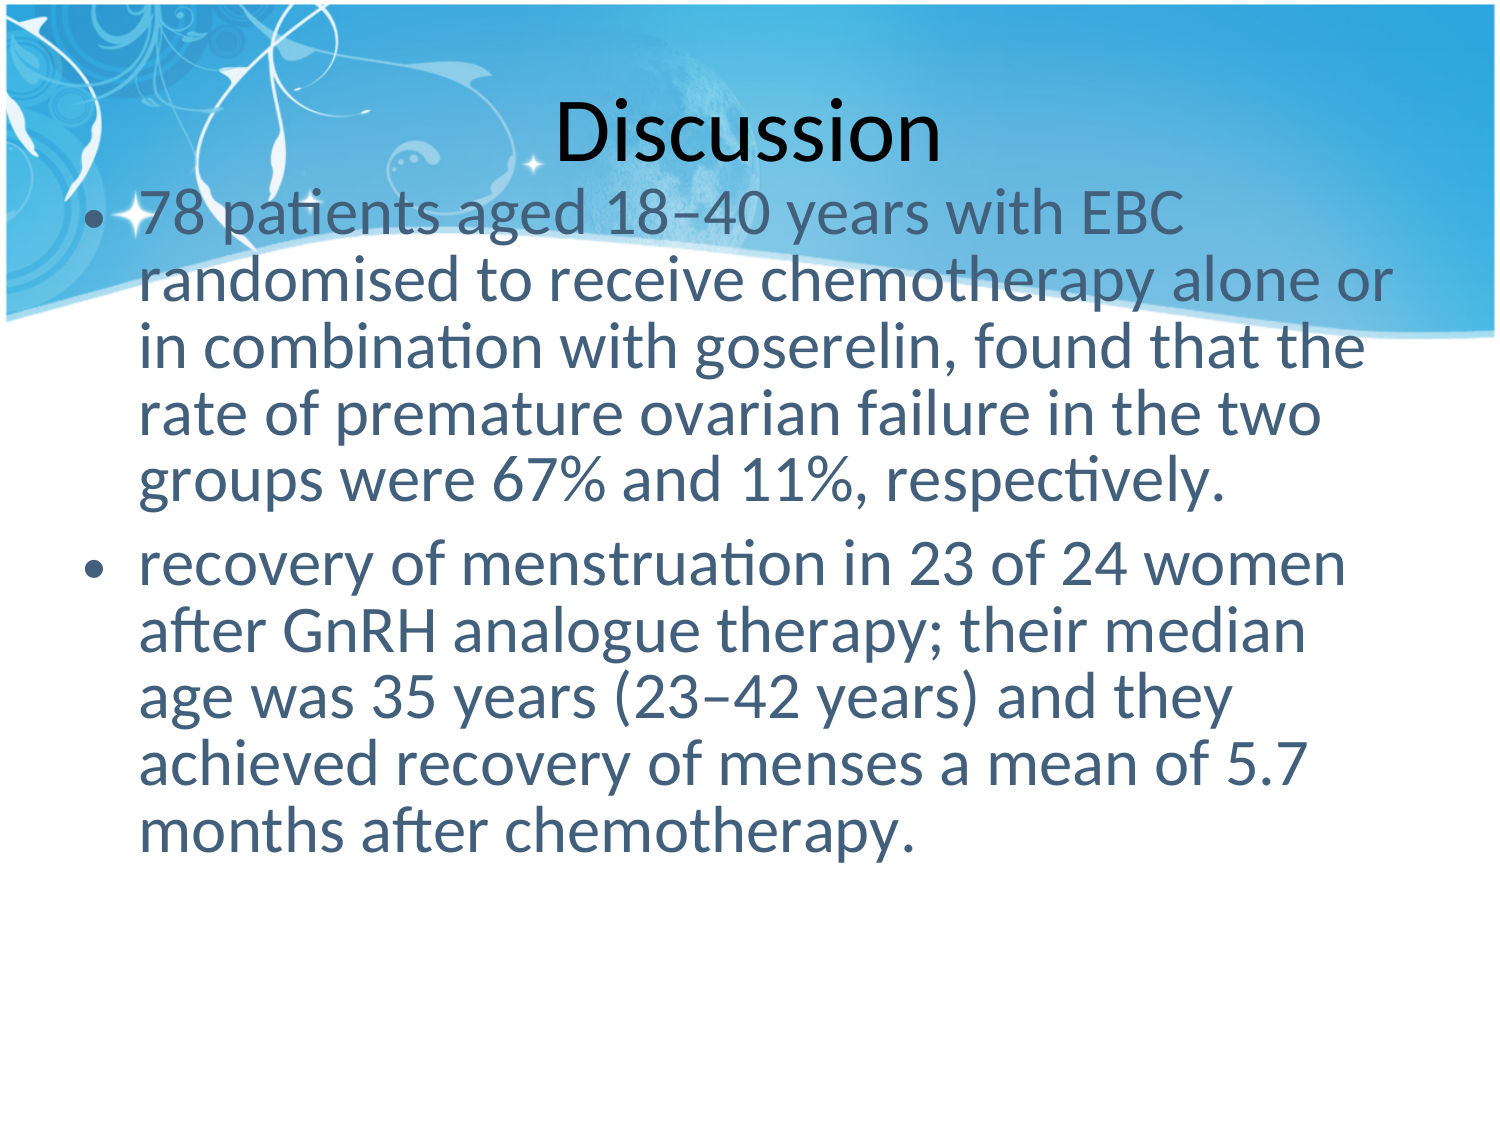

# Discussion
78 patients aged 18–40 years with EBC randomised to receive chemotherapy alone or in combination with goserelin, found that the rate of premature ovarian failure in the two groups were 67% and 11%, respectively.
recovery of menstruation in 23 of 24 women after GnRH analogue therapy; their median age was 35 years (23–42 years) and they achieved recovery of menses a mean of 5.7 months after chemotherapy.